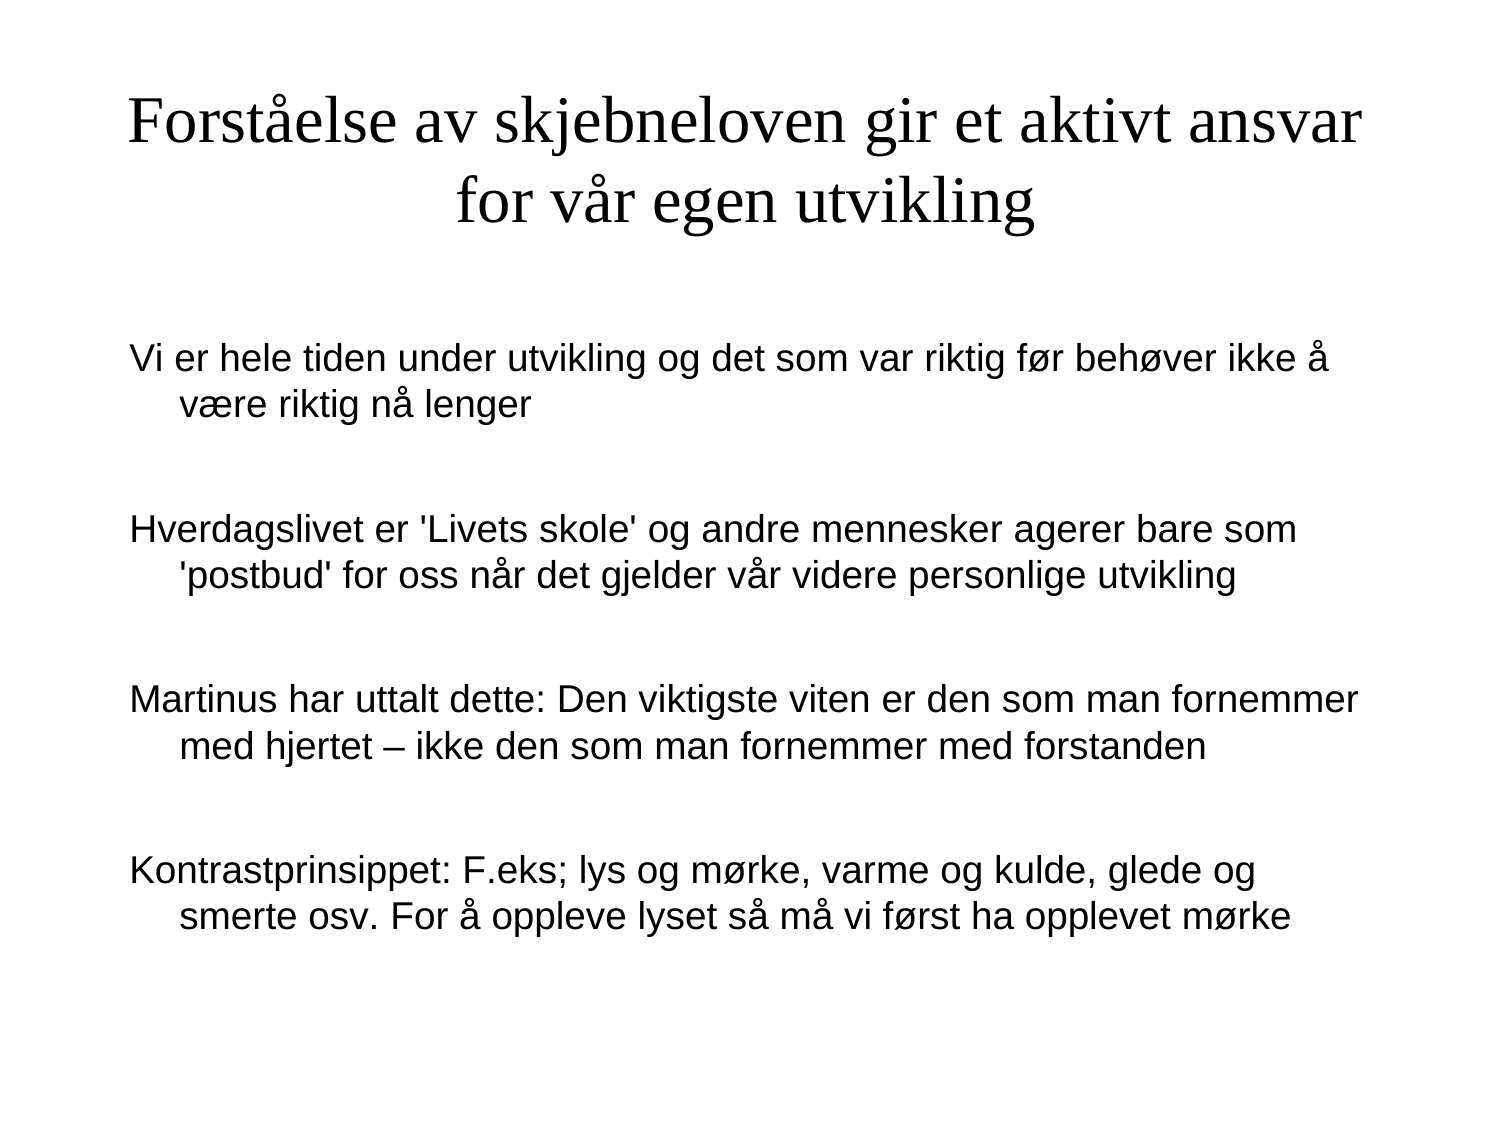

# Forståelse av skjebneloven gir et aktivt ansvar for vår egen utvikling
Vi er hele tiden under utvikling og det som var riktig før behøver ikke å være riktig nå lenger
Hverdagslivet er 'Livets skole' og andre mennesker agerer bare som 'postbud' for oss når det gjelder vår videre personlige utvikling
Martinus har uttalt dette: Den viktigste viten er den som man fornemmer med hjertet – ikke den som man fornemmer med forstanden
Kontrastprinsippet: F.eks; lys og mørke, varme og kulde, glede og smerte osv. For å oppleve lyset så må vi først ha opplevet mørke